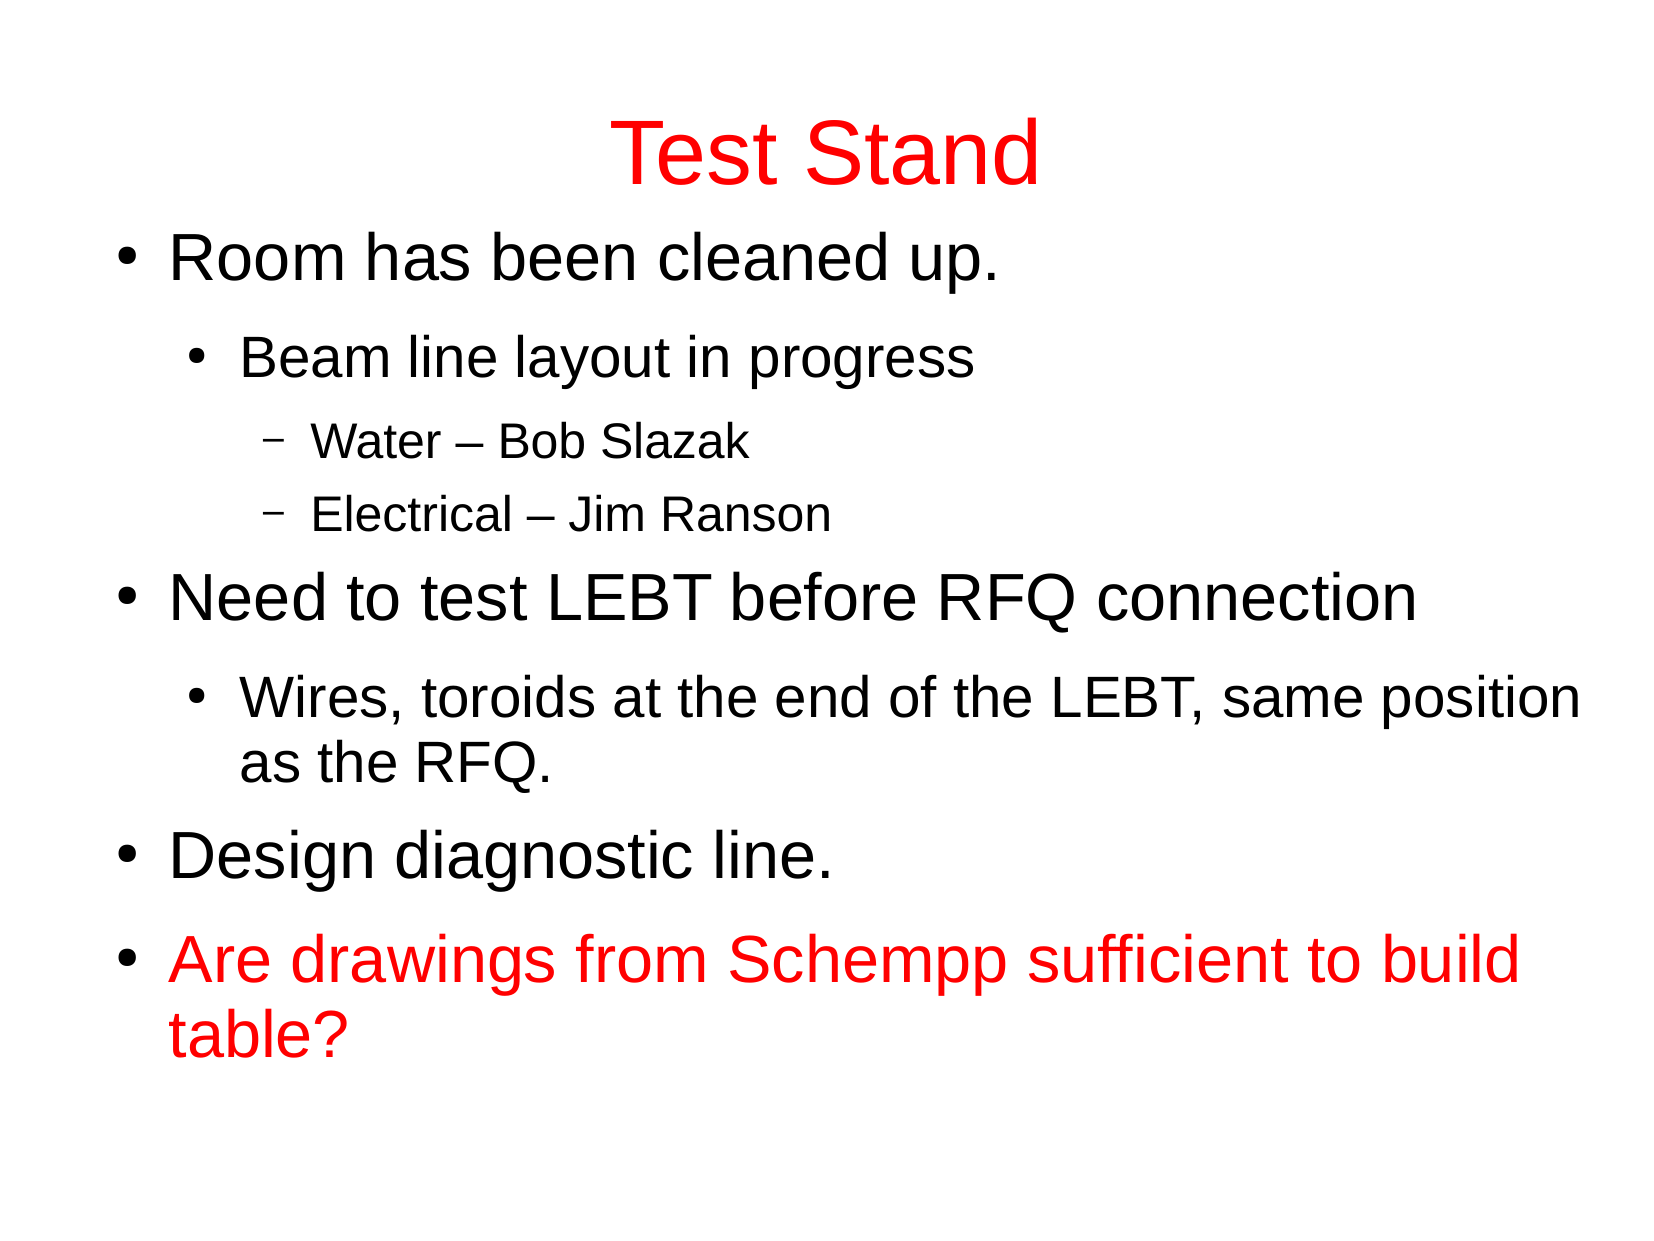

# Test Stand
Room has been cleaned up.
Beam line layout in progress
Water – Bob Slazak
Electrical – Jim Ranson
Need to test LEBT before RFQ connection
Wires, toroids at the end of the LEBT, same position as the RFQ.
Design diagnostic line.
Are drawings from Schempp sufficient to build table?